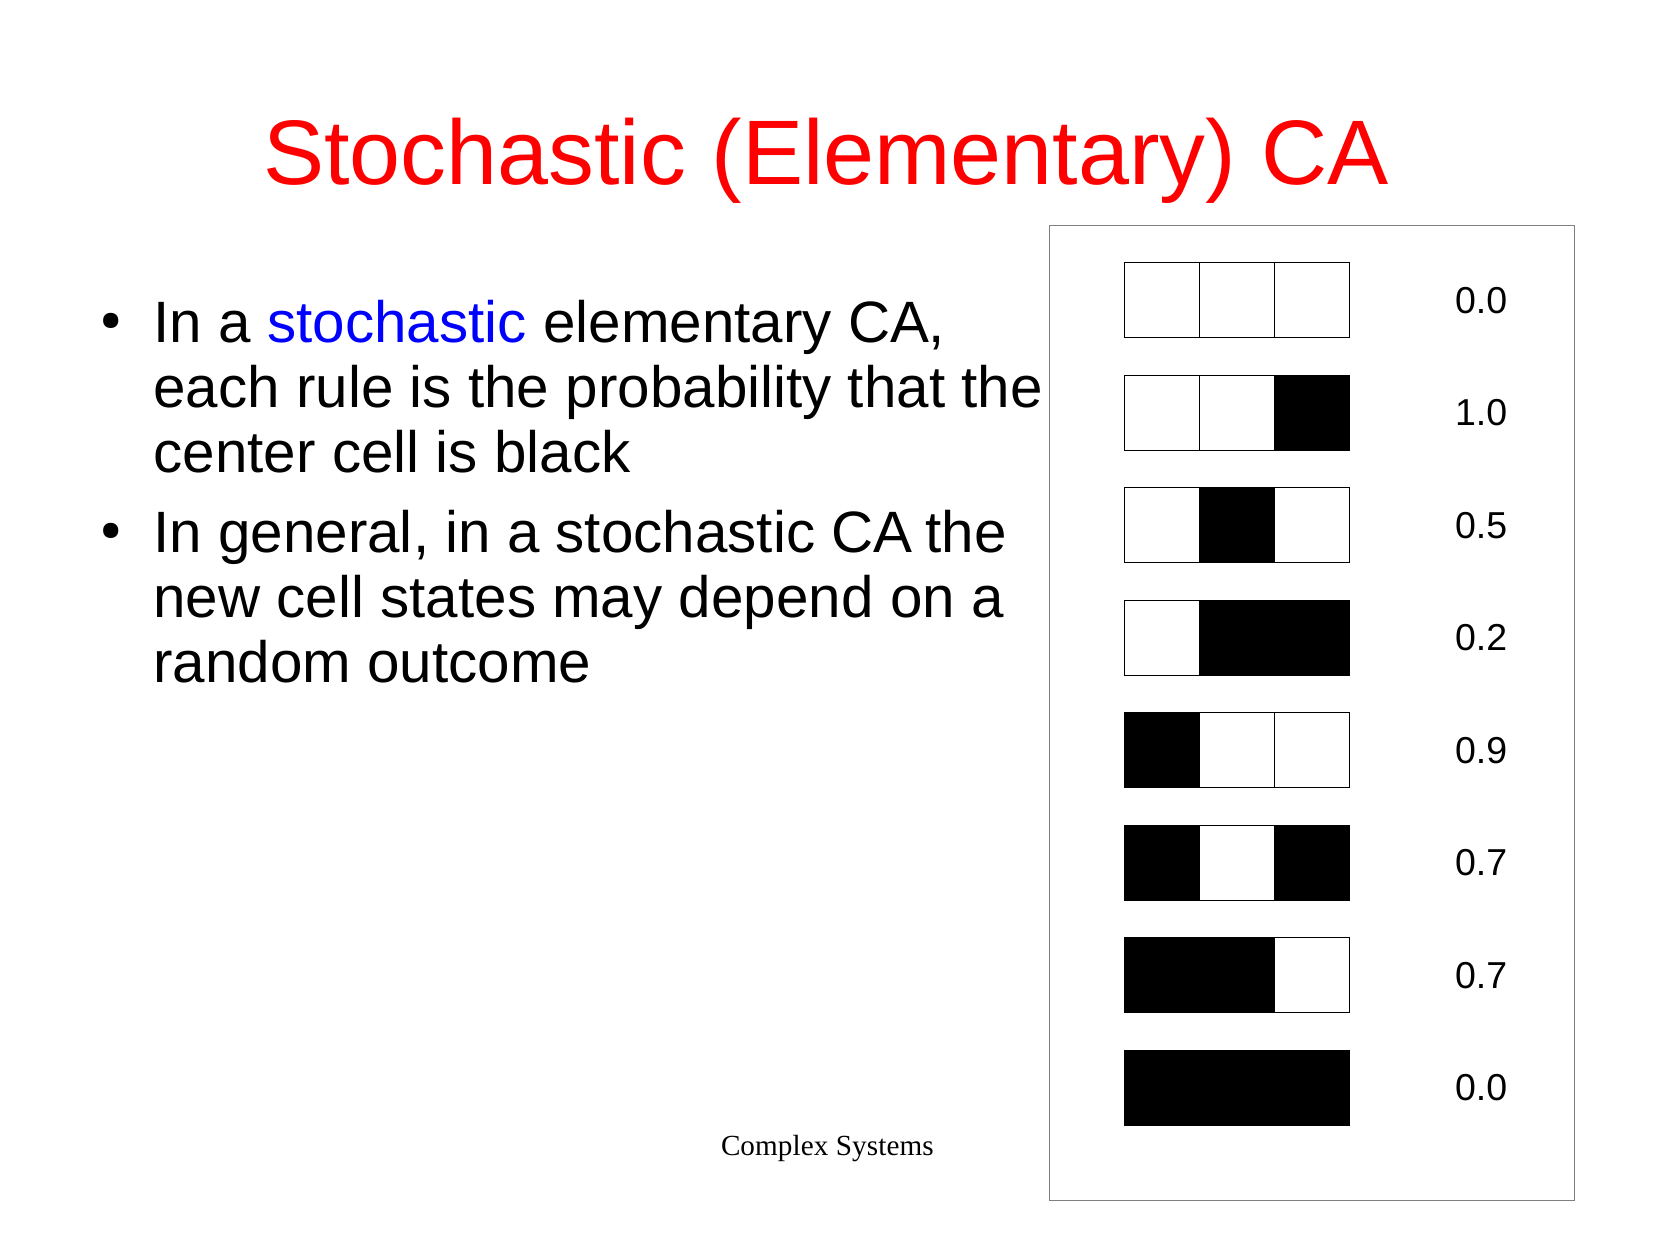

# Stochastic (Elementary) CA
0.0
In a stochastic elementary CA, each rule is the probability that the center cell is black
In general, in a stochastic CA the new cell states may depend on a random outcome
1.0
0.5
0.2
0.9
0.7
0.7
0.0
Complex Systems
39